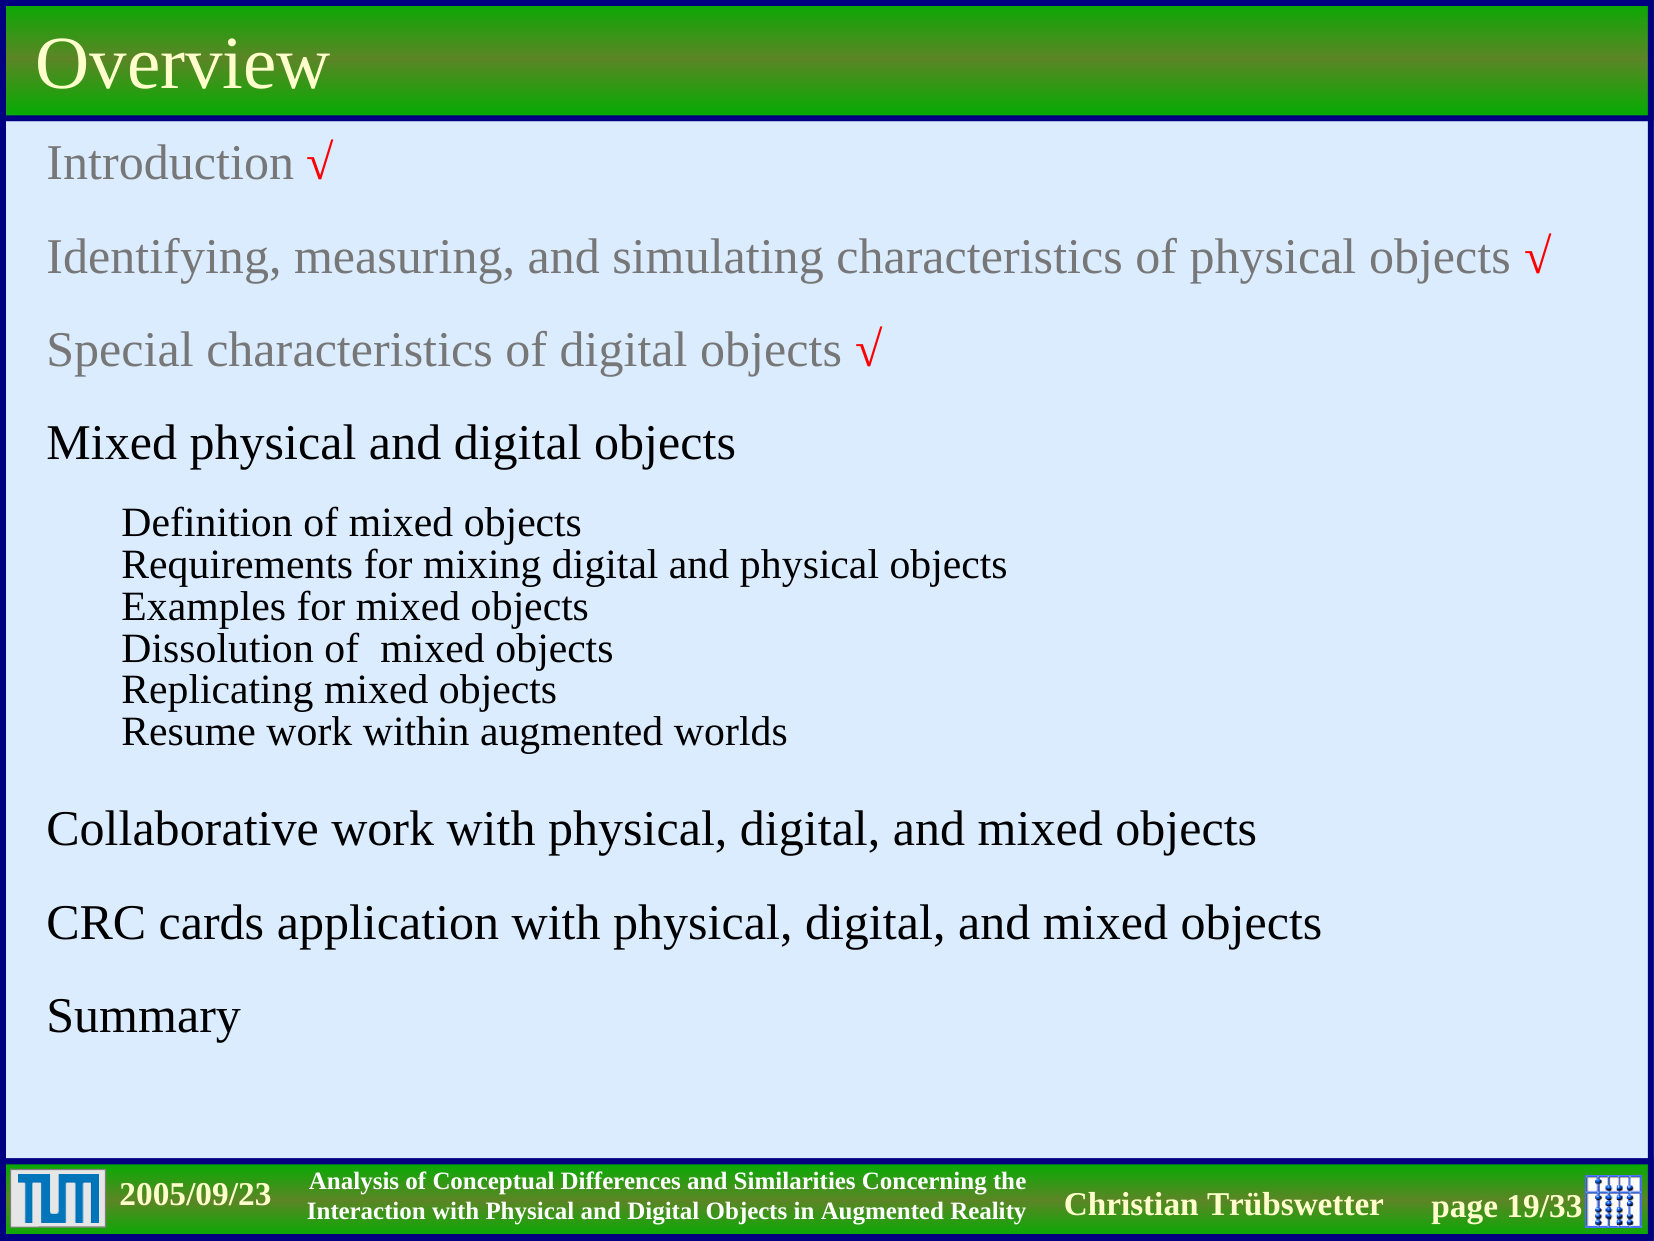

# Overview
Introduction √
Identifying, measuring, and simulating characteristics of physical objects √
Special characteristics of digital objects √
Mixed physical and digital objects
Definition of mixed objects
Requirements for mixing digital and physical objects
Examples for mixed objects
Dissolution of mixed objects
Replicating mixed objects
Resume work within augmented worlds
Collaborative work with physical, digital, and mixed objects
CRC cards application with physical, digital, and mixed objects
Summary